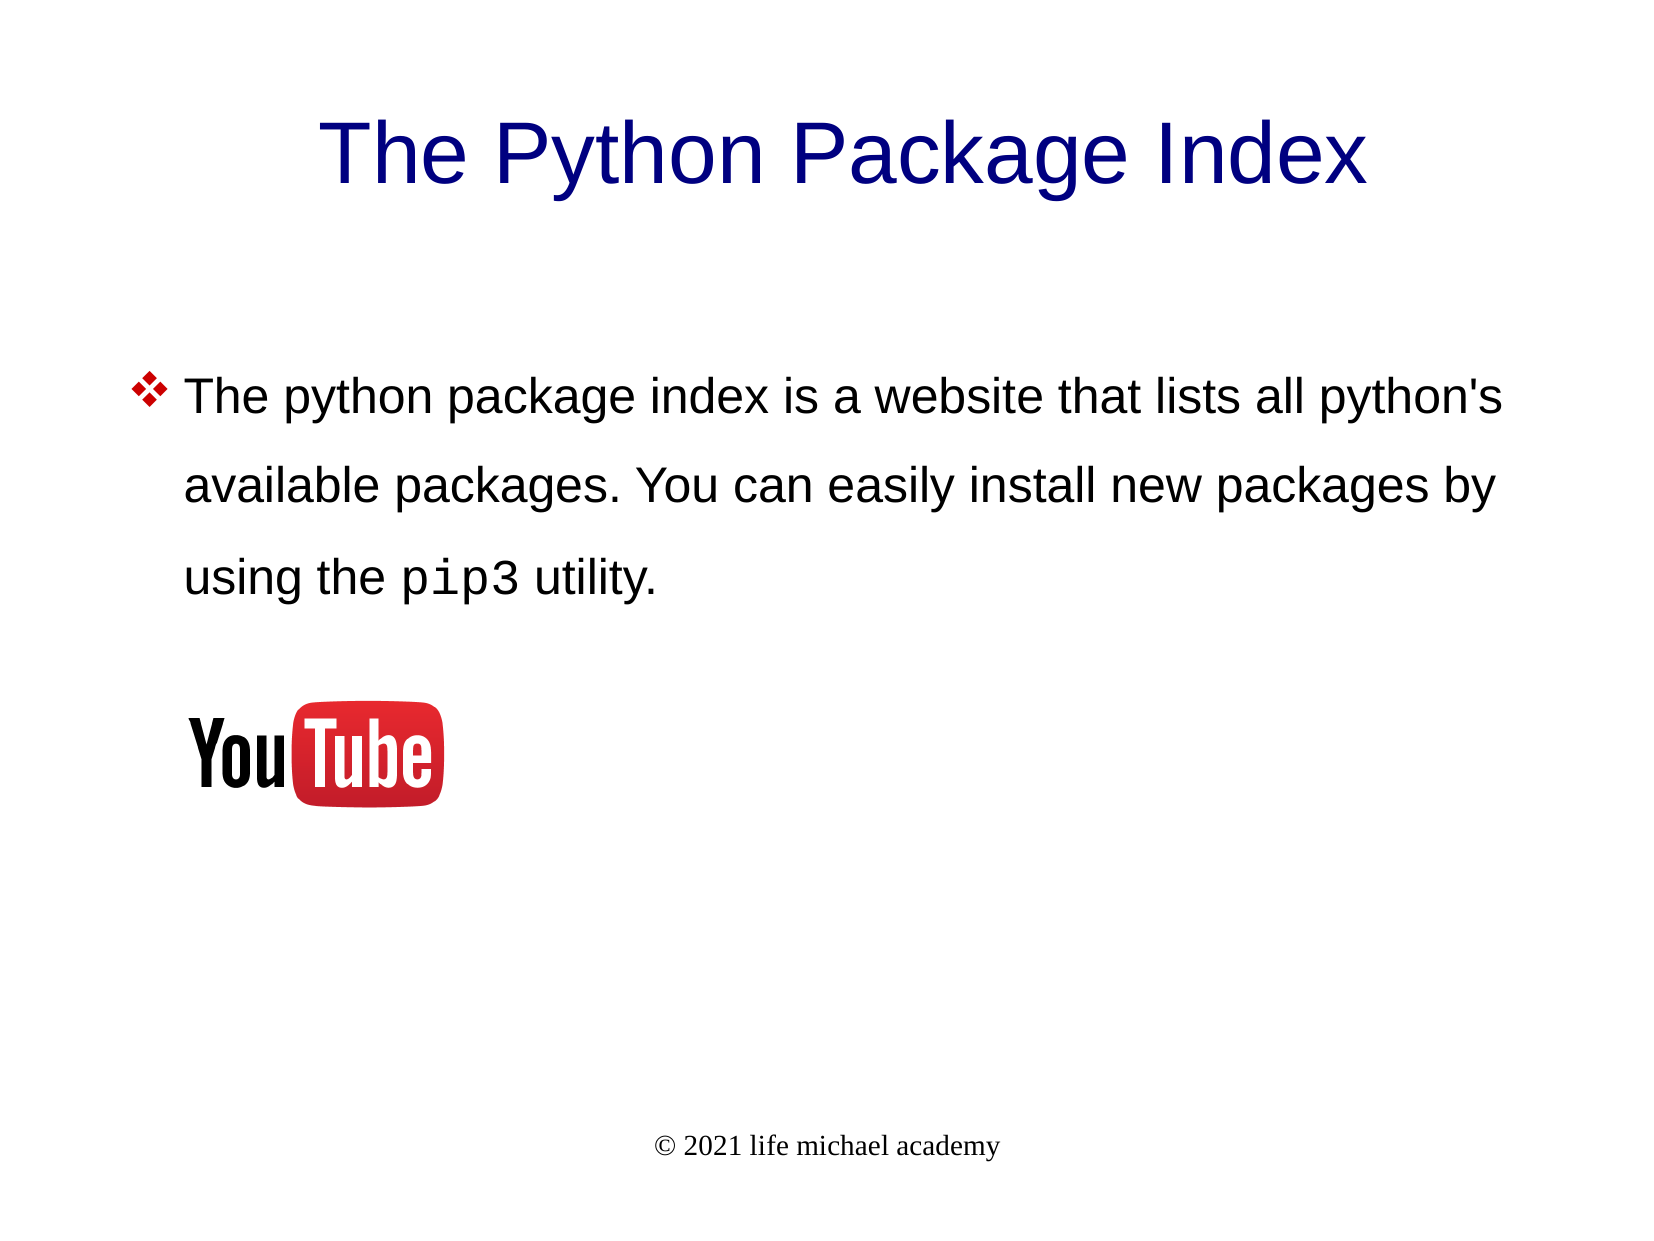

# The Python Package Index
The python package index is a website that lists all python's available packages. You can easily install new packages by using the pip3 utility.
© 2021 life michael academy